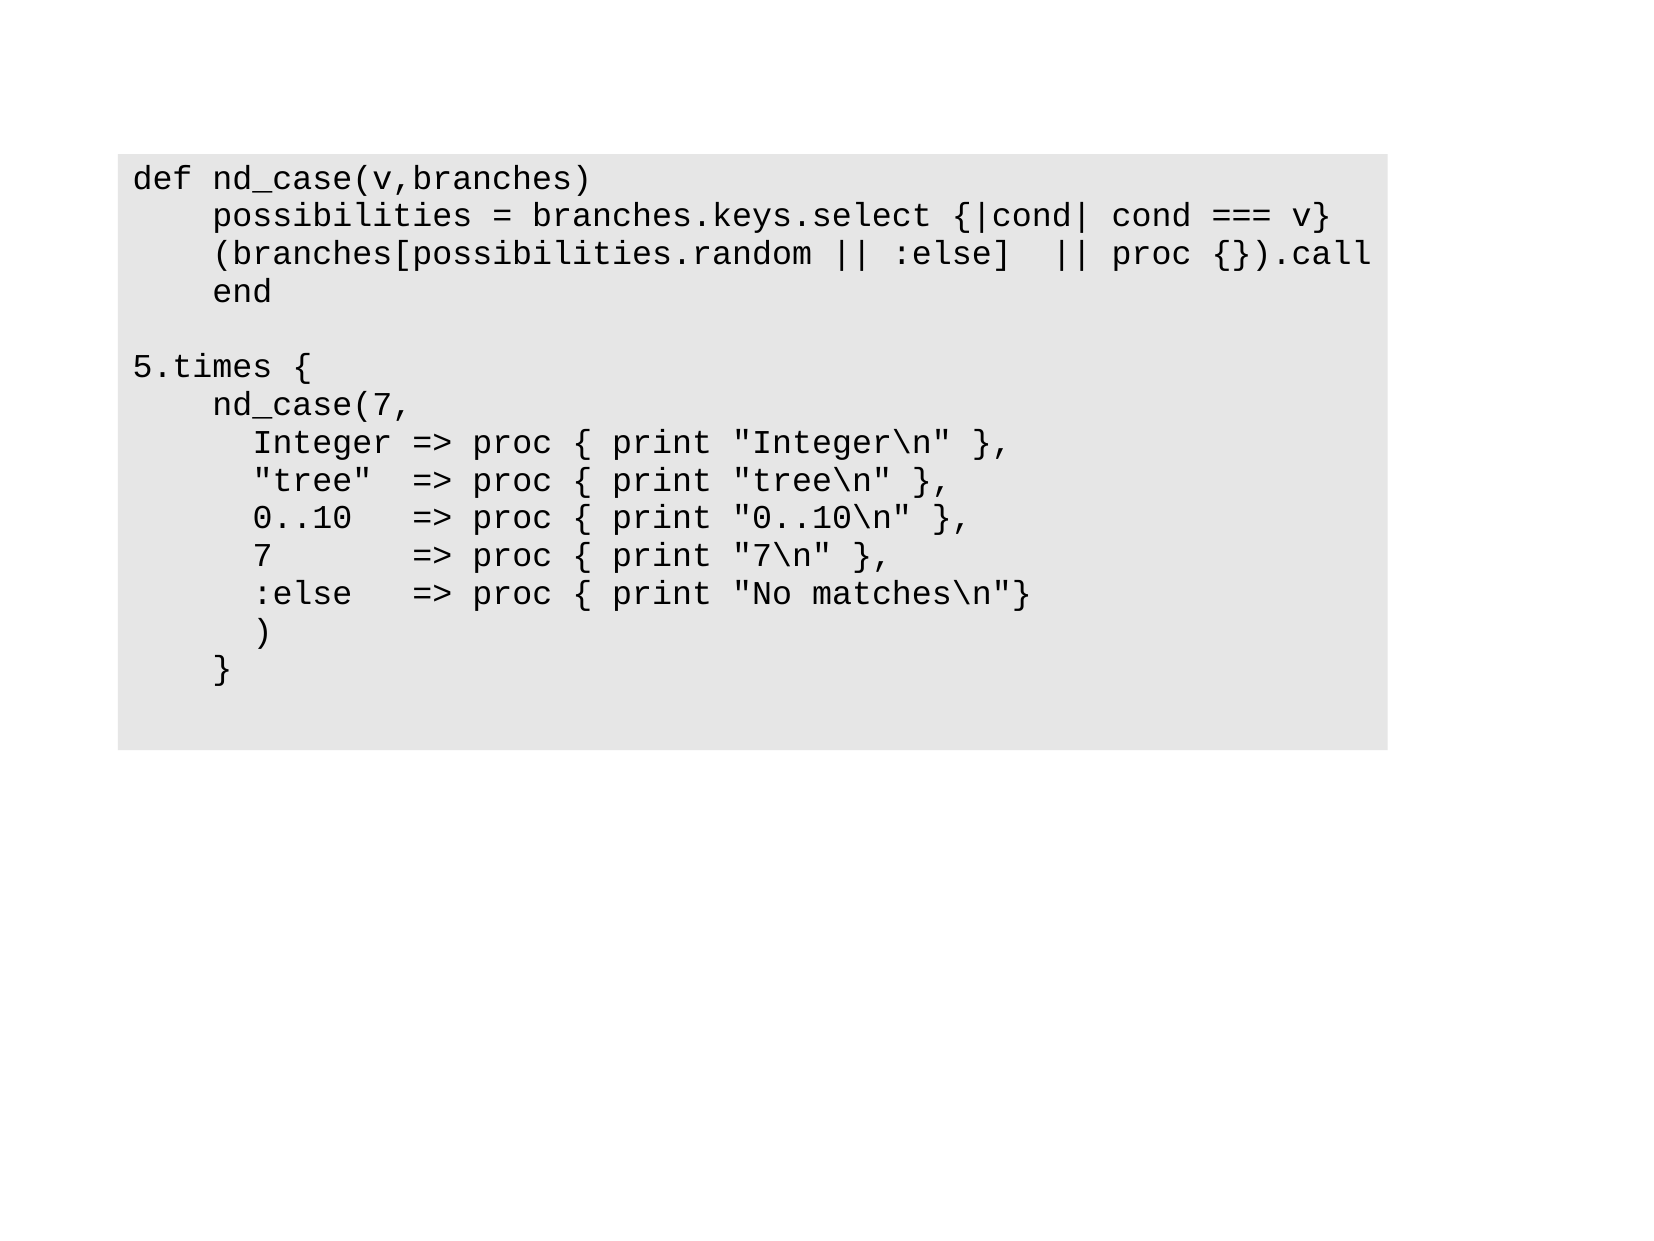

def nd_case(v,branches)
 possibilities = branches.keys.select {|cond| cond === v}
 (branches[possibilities.random || :else] || proc {}).call
 end
5.times {
 nd_case(7,
 Integer => proc { print "Integer\n" },
 "tree" => proc { print "tree\n" },
 0..10 => proc { print "0..10\n" },
 7 => proc { print "7\n" },
 :else => proc { print "No matches\n"}
 )
 }